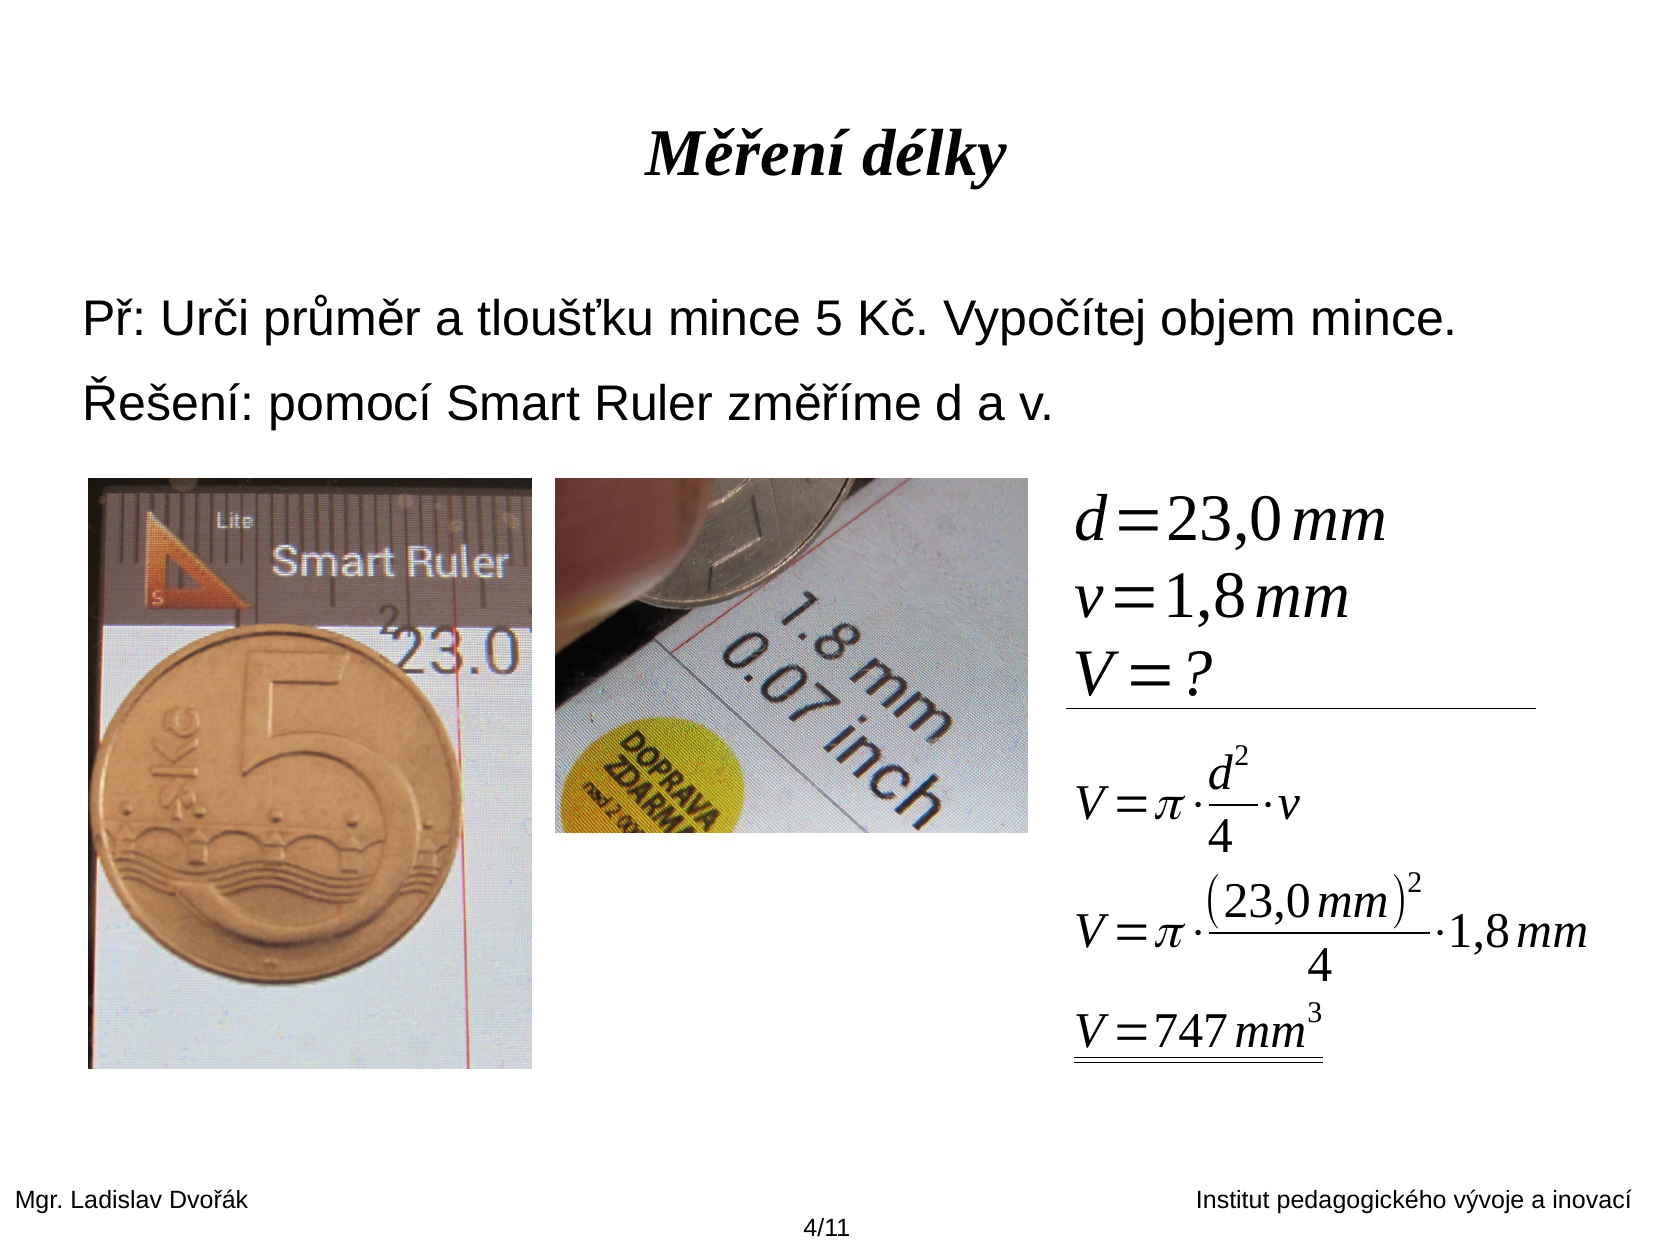

# Měření délky
Př: Urči průměr a tloušťku mince 5 Kč. Vypočítej objem mince.
Řešení: pomocí Smart Ruler změříme d a v.
Mgr. Ladislav Dvořák													Institut pedagogického vývoje a inovací
4/11